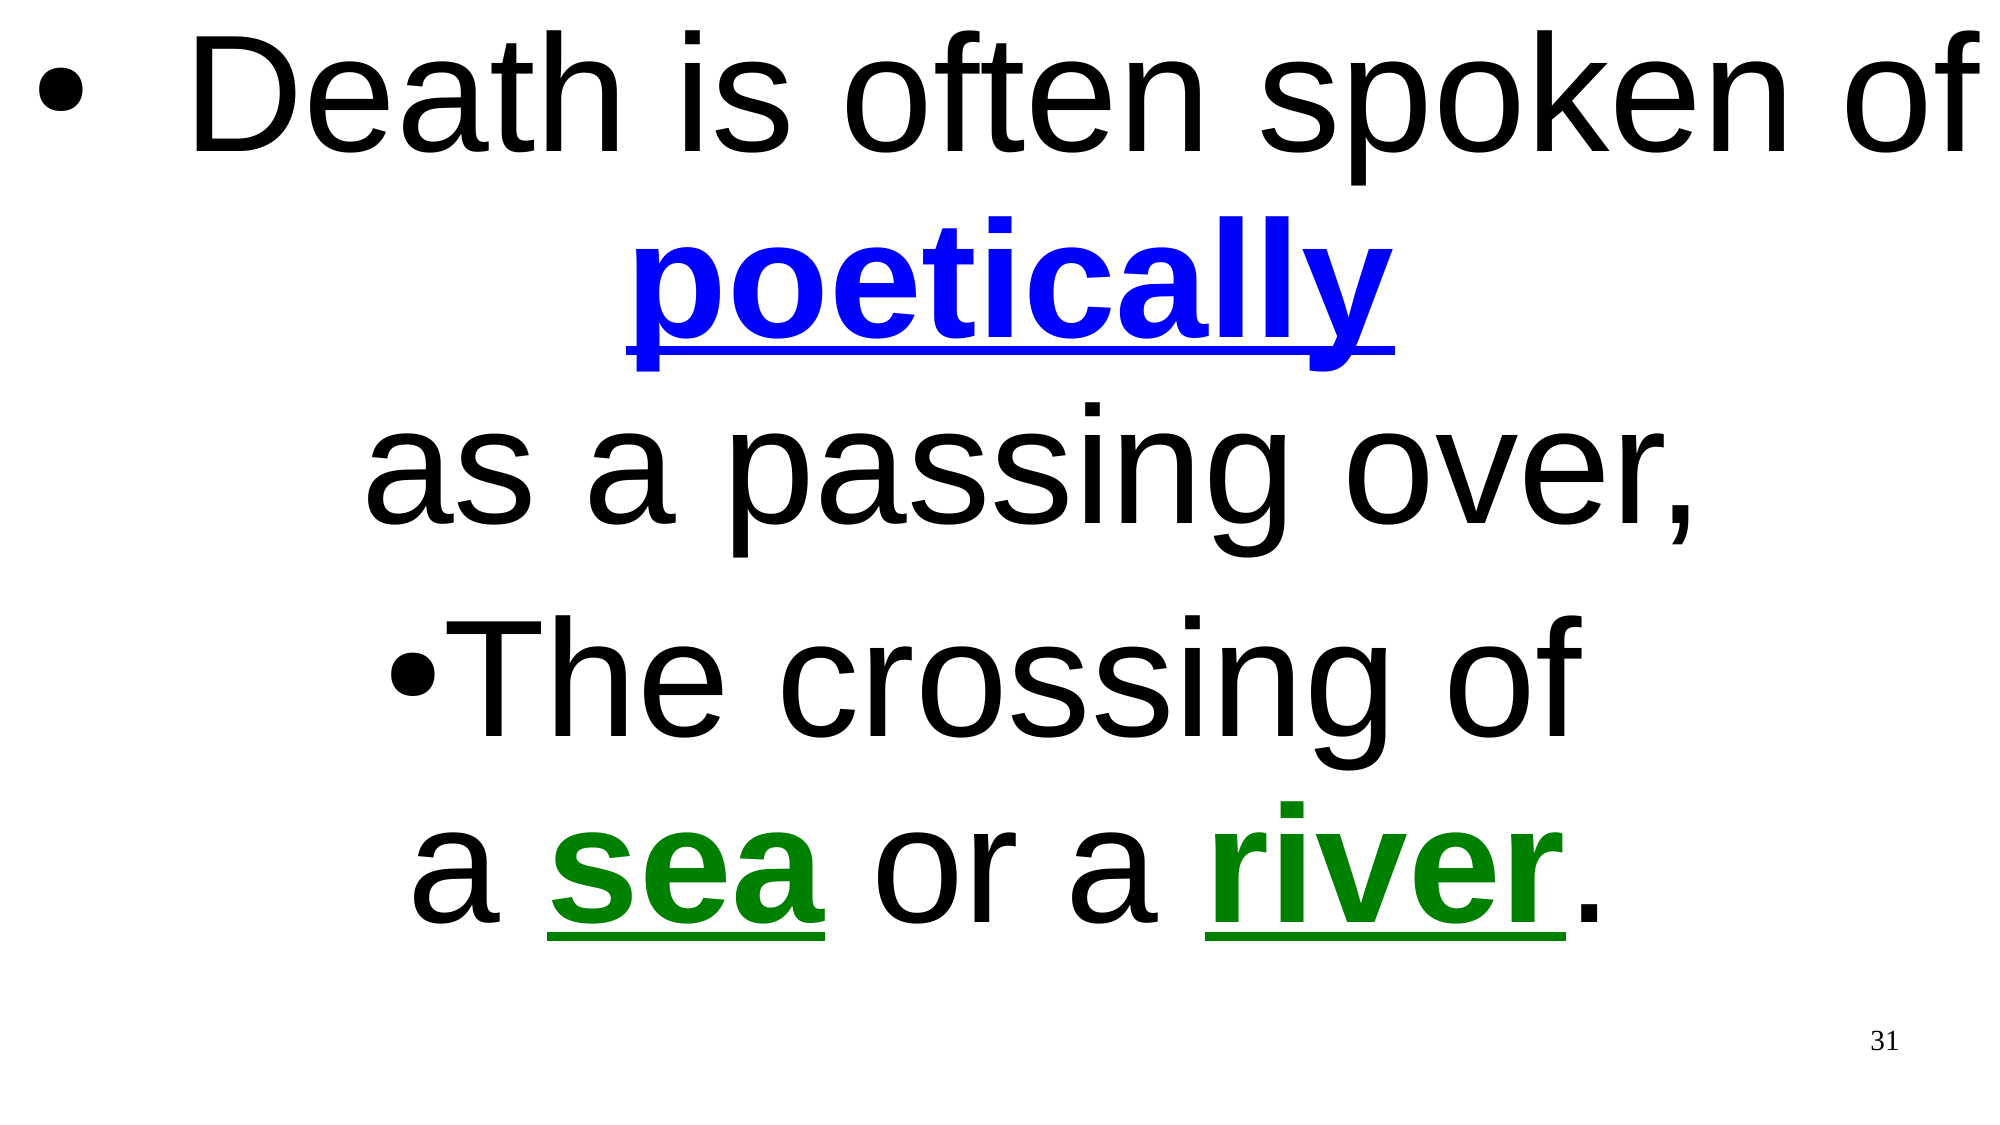

# Death is often spoken of poetically as a passing over,
The crossing of
a sea or a river.
31